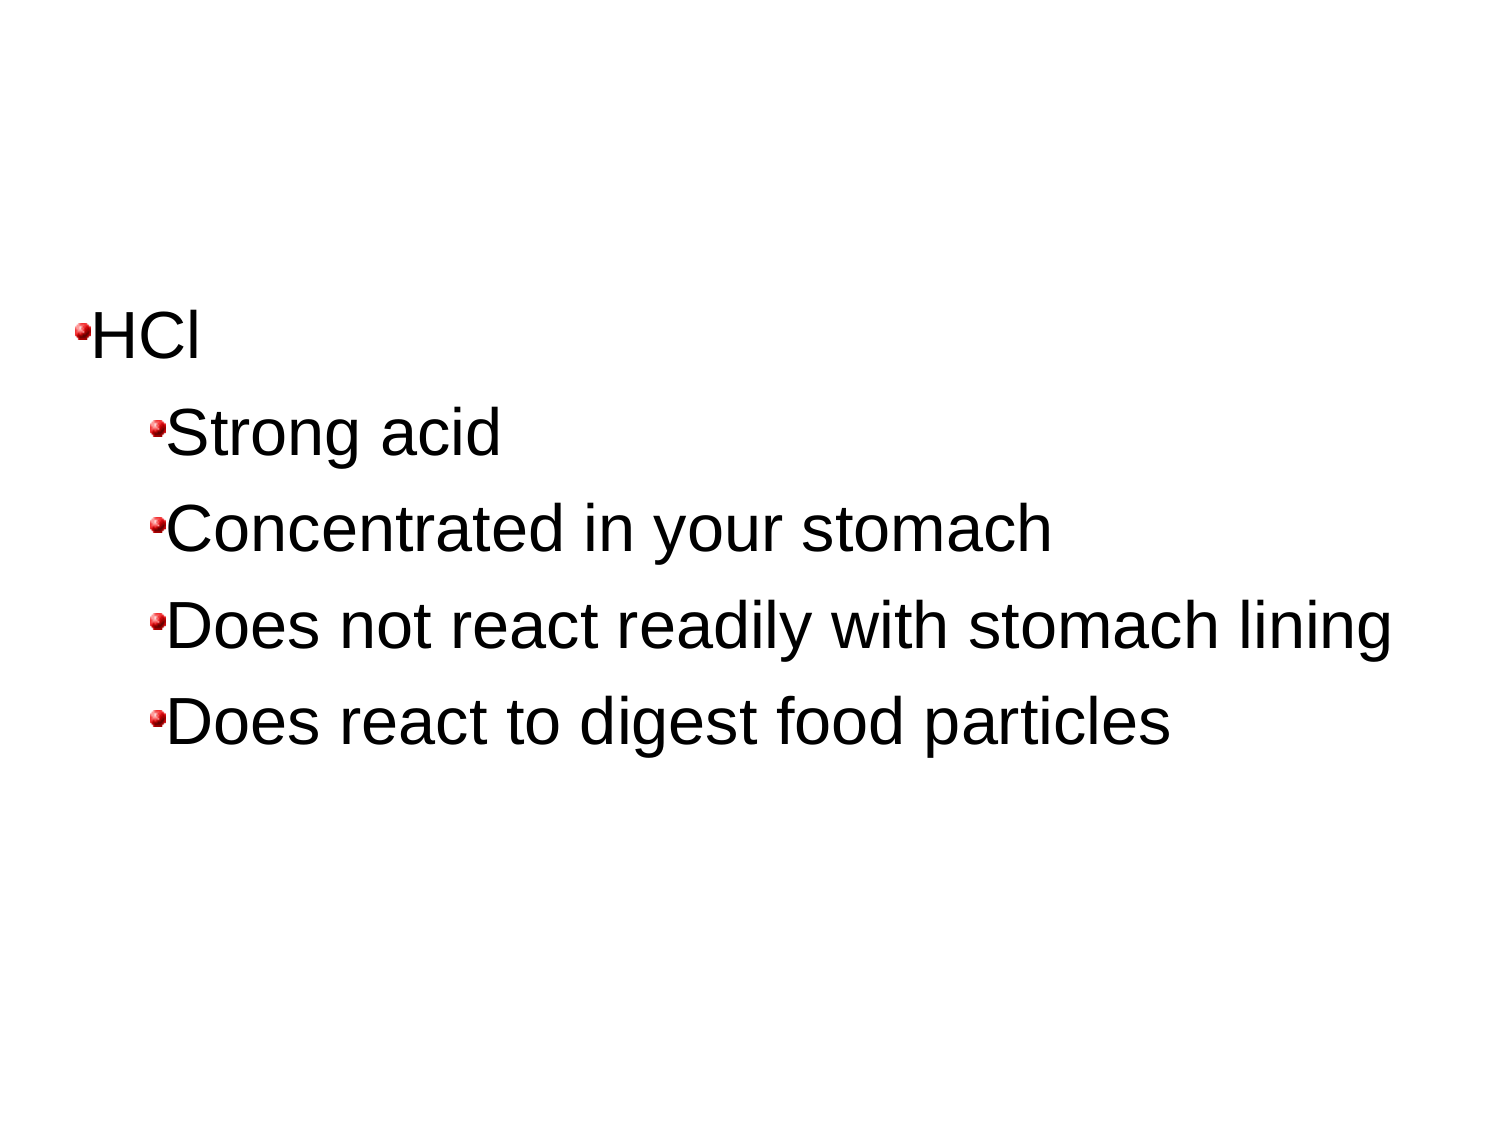

# HCl
Strong acid
Concentrated in your stomach
Does not react readily with stomach lining
Does react to digest food particles